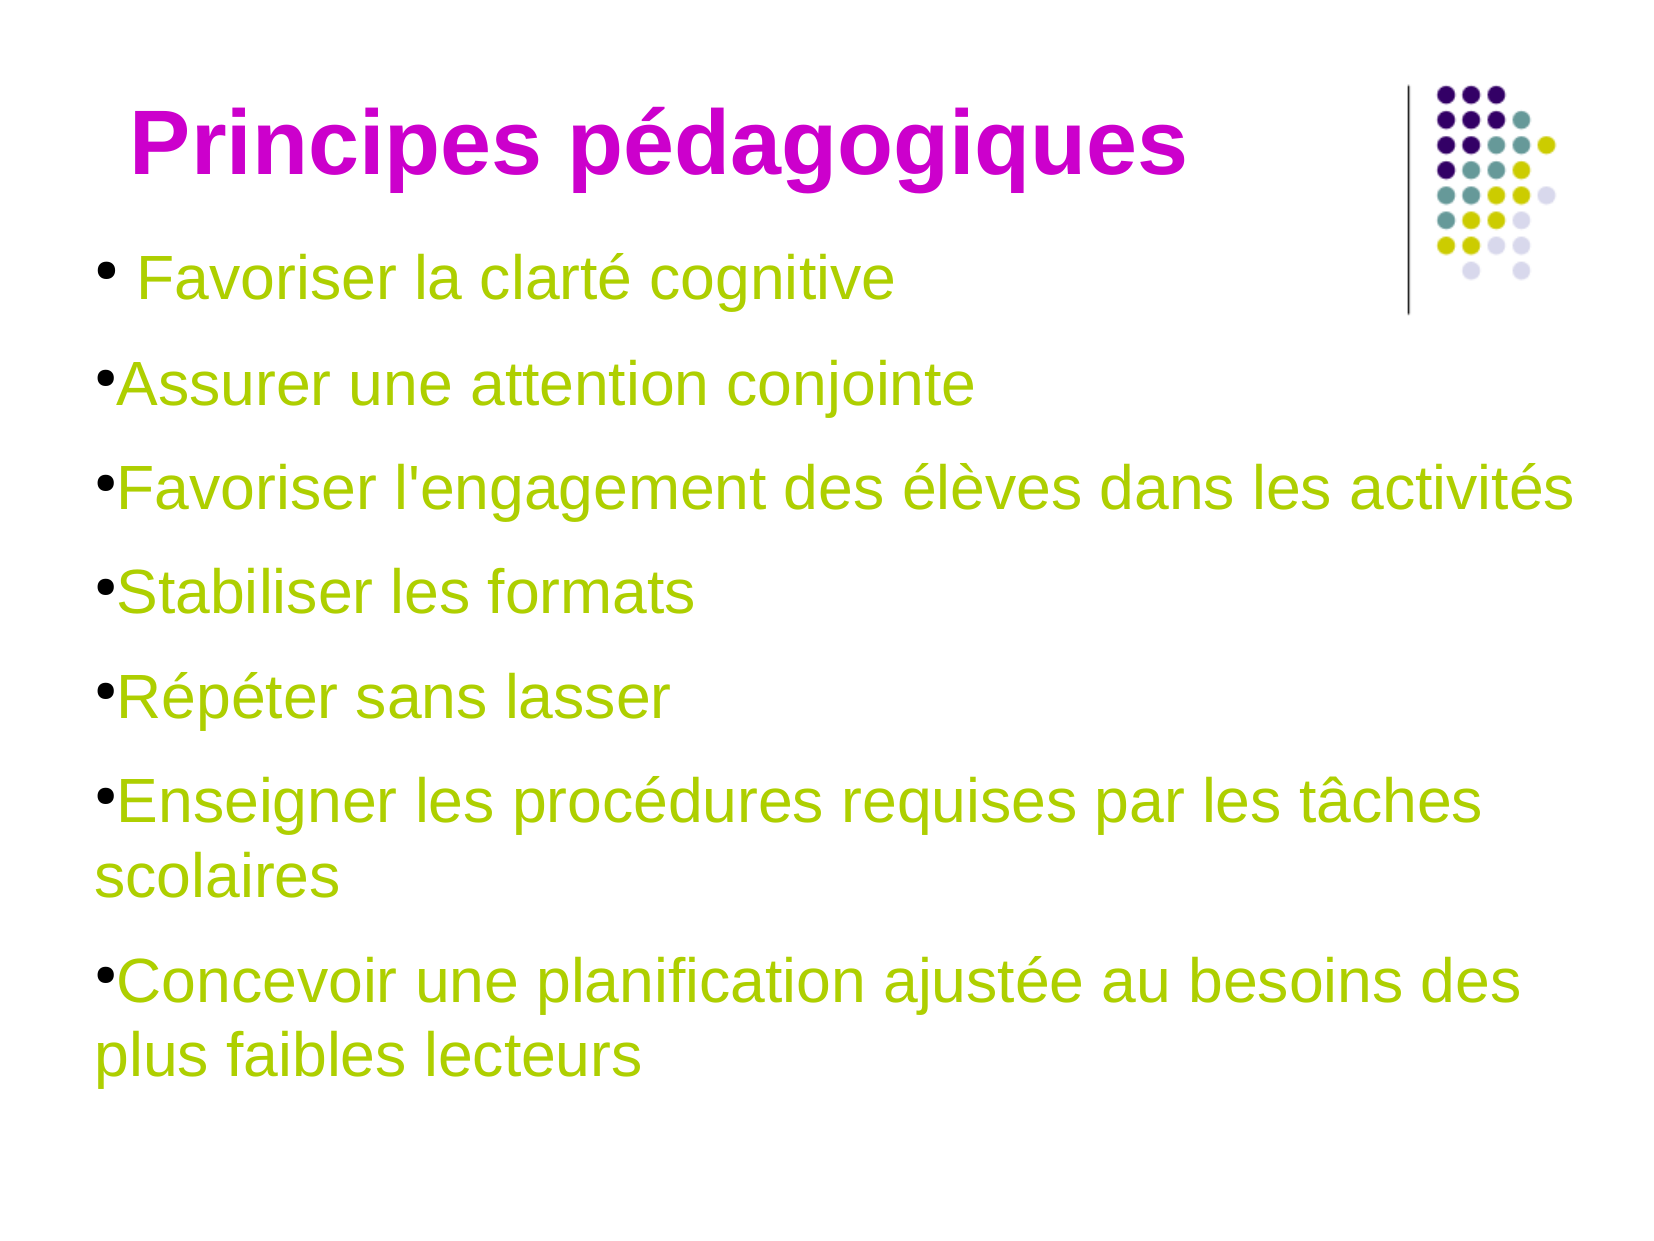

Principes pédagogiques
# Favoriser la clarté cognitive
Assurer une attention conjointe
Favoriser l'engagement des élèves dans les activités
Stabiliser les formats
Répéter sans lasser
Enseigner les procédures requises par les tâches scolaires
Concevoir une planification ajustée au besoins des plus faibles lecteurs